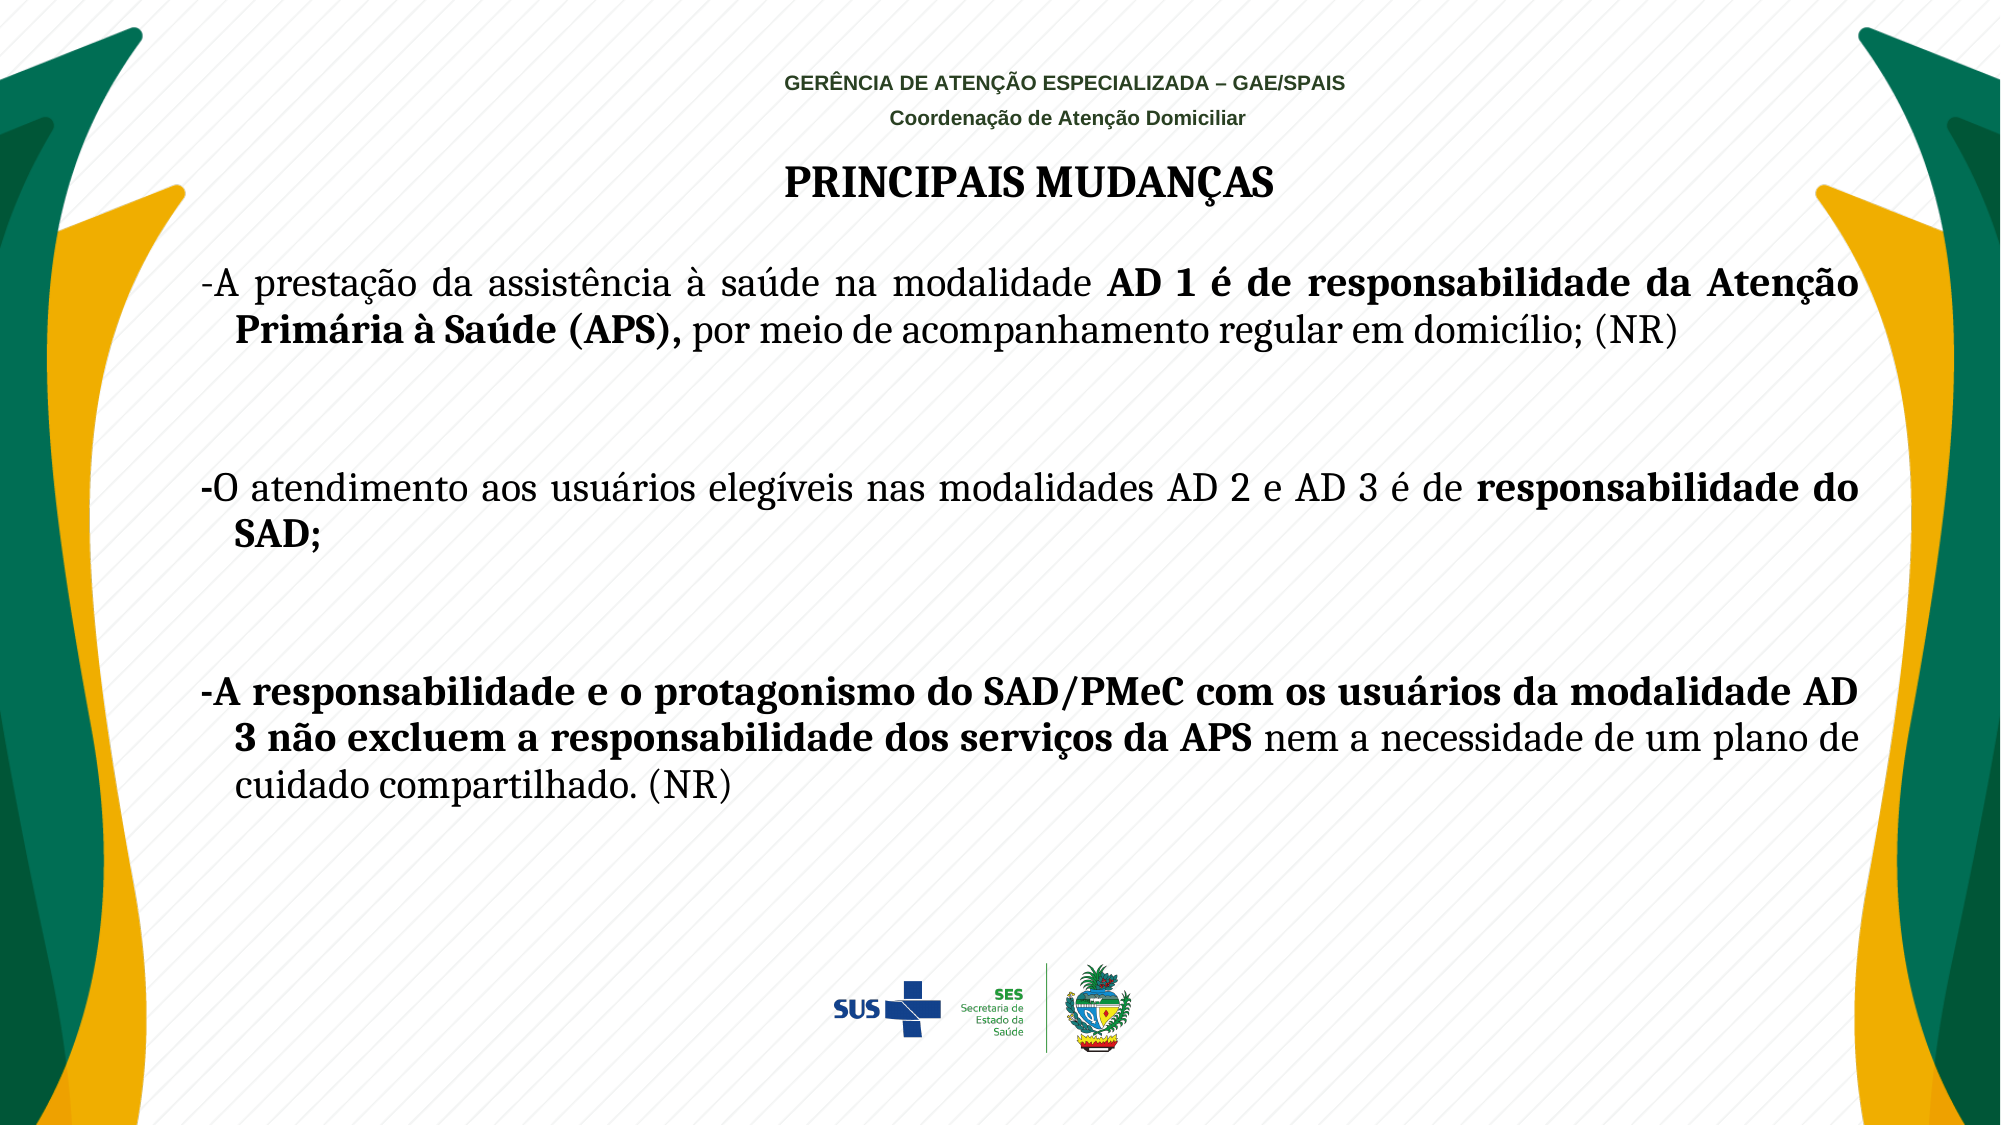

GERÊNCIA DE ATENÇÃO ESPECIALIZADA – GAE/SPAIS
 Coordenação de Atenção Domiciliar
PRINCIPAIS MUDANÇAS
-A prestação da assistência à saúde na modalidade AD 1 é de responsabilidade da Atenção Primária à Saúde (APS), por meio de acompanhamento regular em domicílio; (NR)
-O atendimento aos usuários elegíveis nas modalidades AD 2 e AD 3 é de responsabilidade do SAD;
-A responsabilidade e o protagonismo do SAD/PMeC com os usuários da modalidade AD 3 não excluem a responsabilidade dos serviços da APS nem a necessidade de um plano de cuidado compartilhado. (NR)